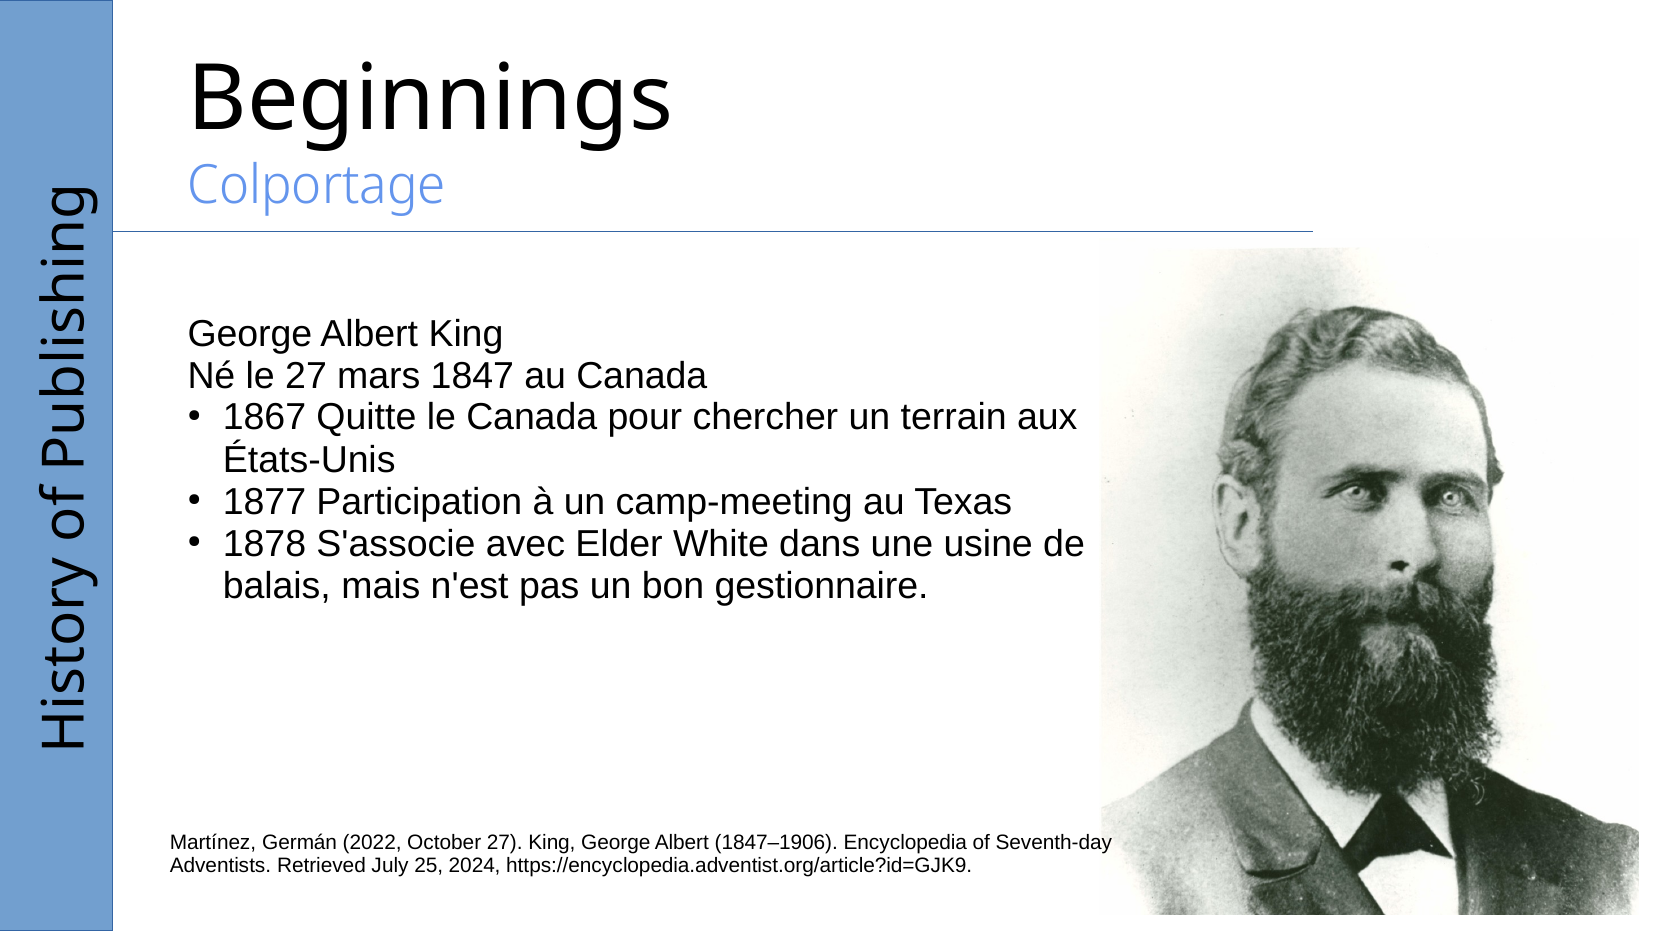

# Beginnings
Colportage
George Albert King
Né le 27 mars 1847 au Canada
1867 Quitte le Canada pour chercher un terrain aux États-Unis
1877 Participation à un camp-meeting au Texas
1878 S'associe avec Elder White dans une usine de balais, mais n'est pas un bon gestionnaire.
History of Publishing
Martínez, Germán (2022, October 27). King, George Albert (1847–1906). Encyclopedia of Seventh-day Adventists. Retrieved July 25, 2024, https://encyclopedia.adventist.org/article?id=GJK9.